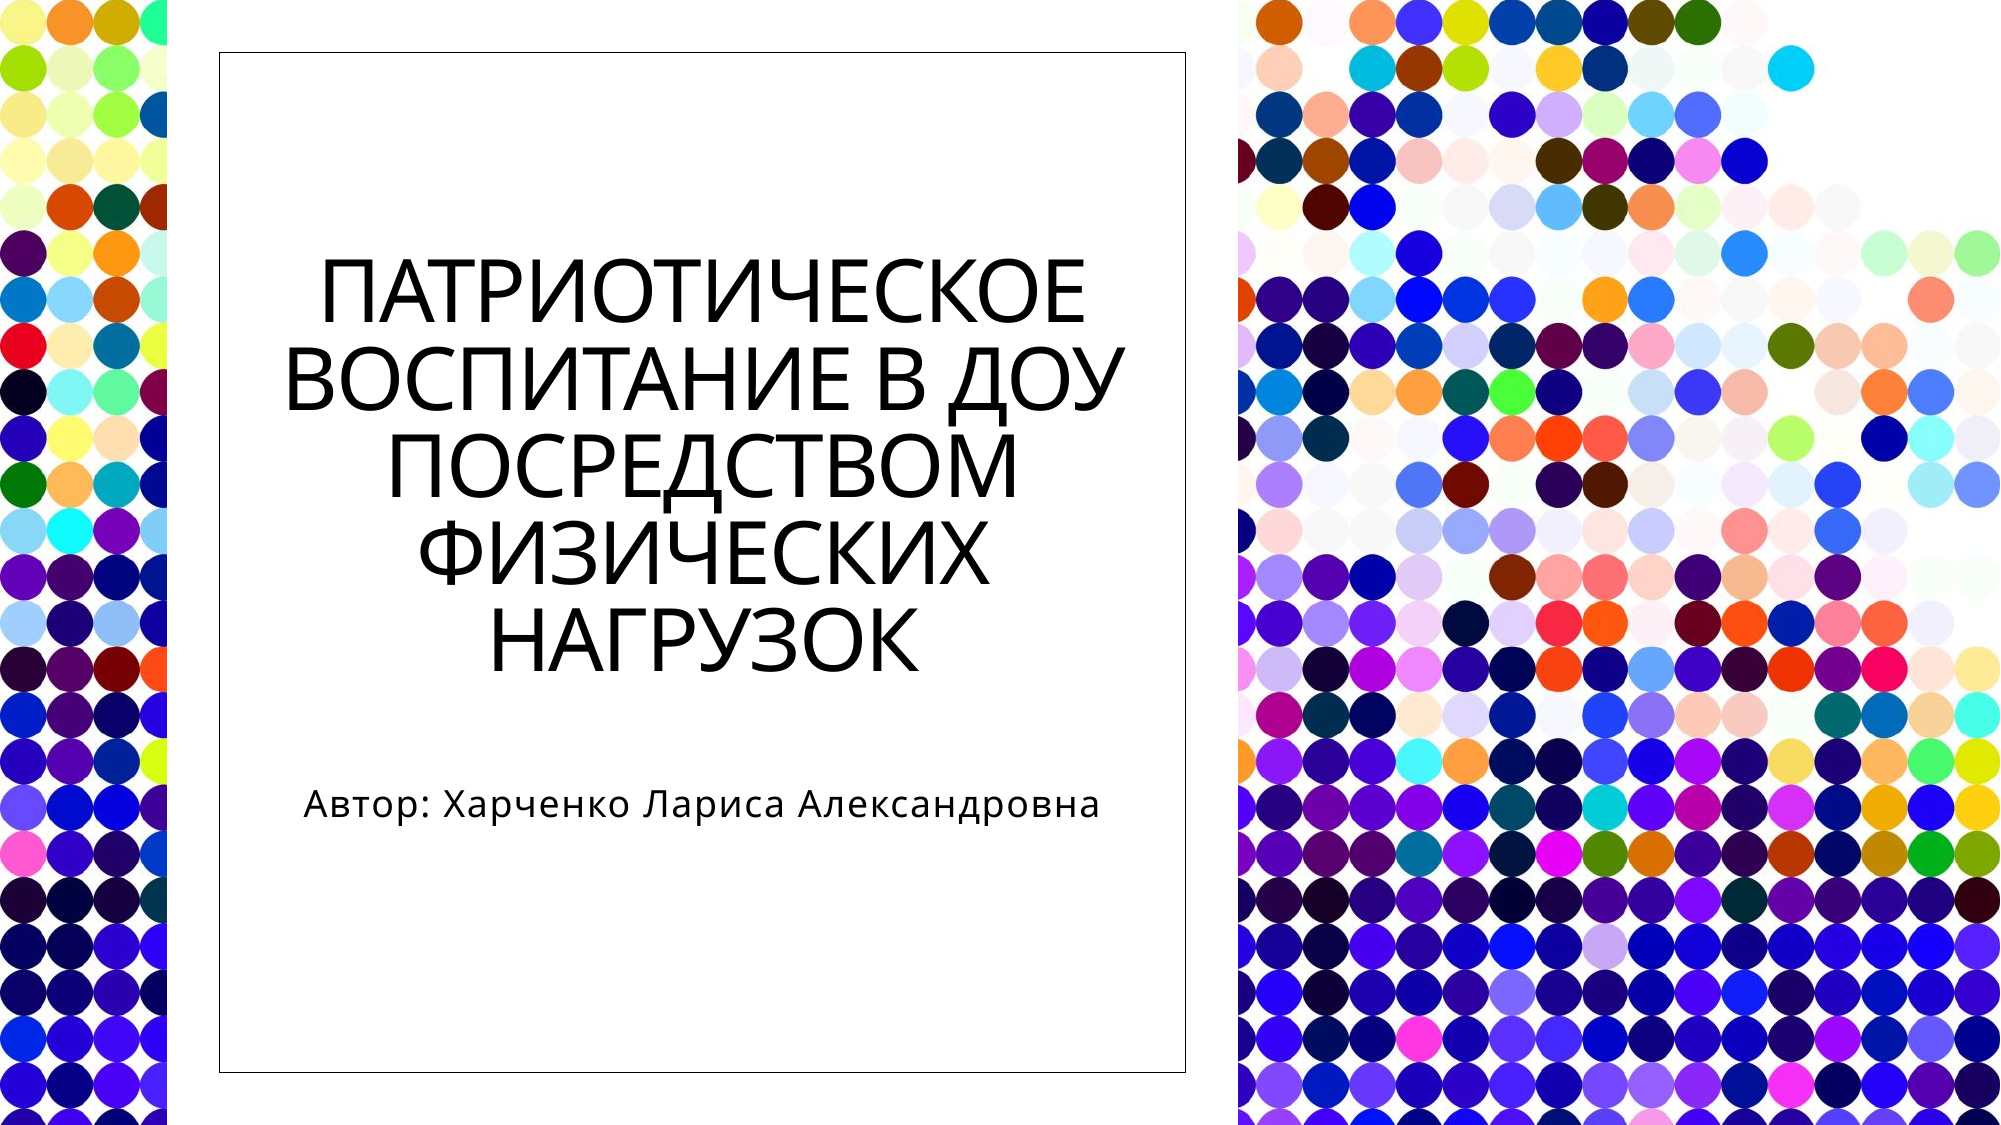

# Патриотическое воспитание в ДОУ посредством физических нагрузок
Автор: Харченко Лариса Александровна